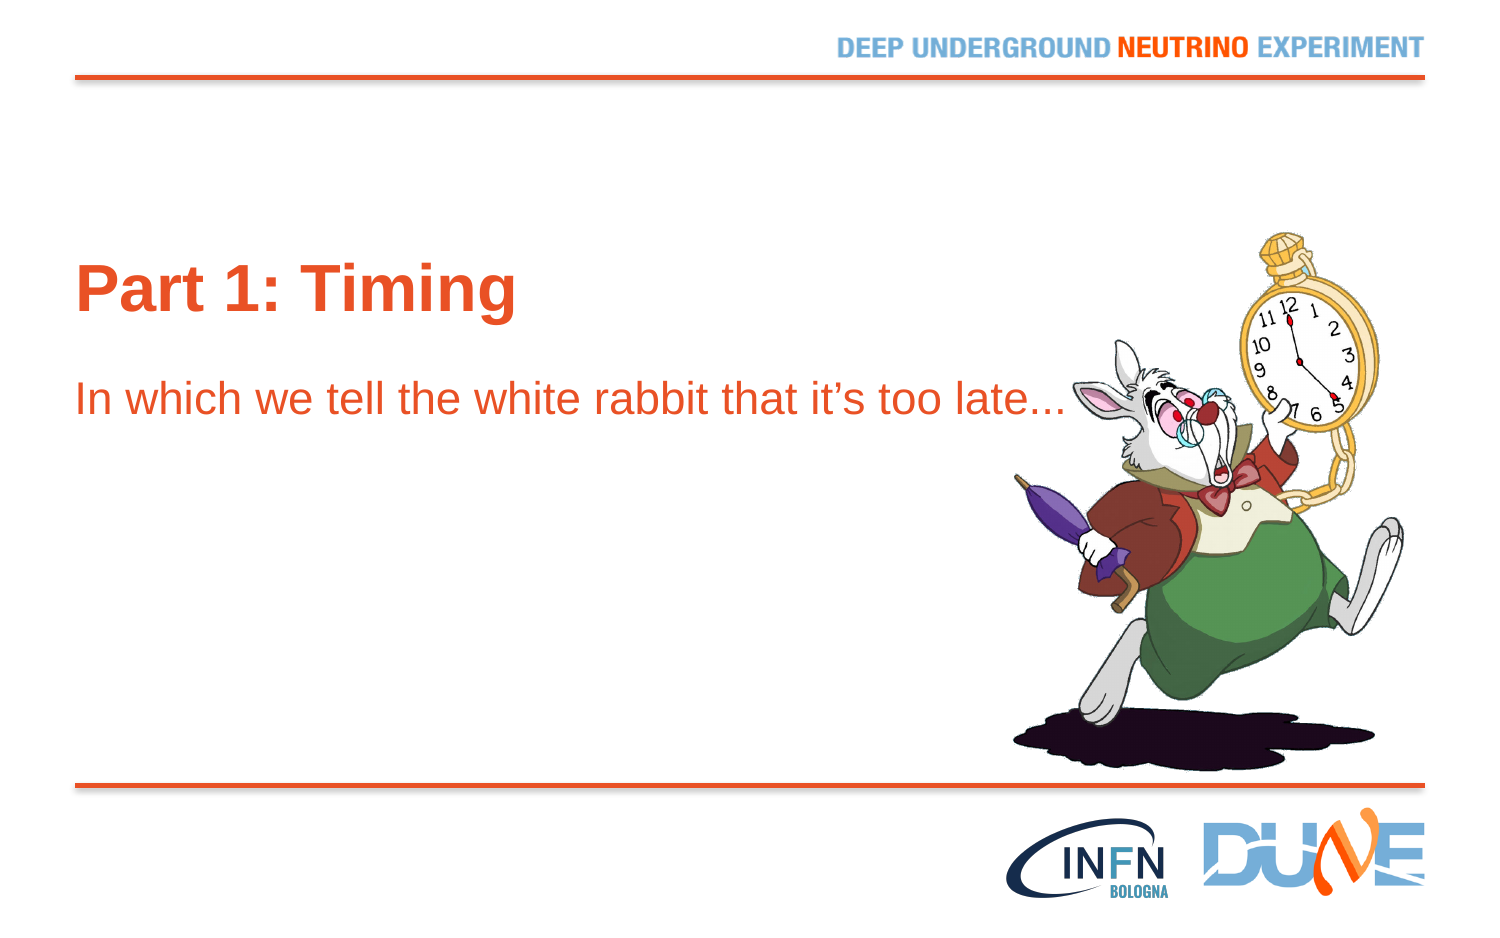

# Part 1: Timing
In which we tell the white rabbit that it’s too late...